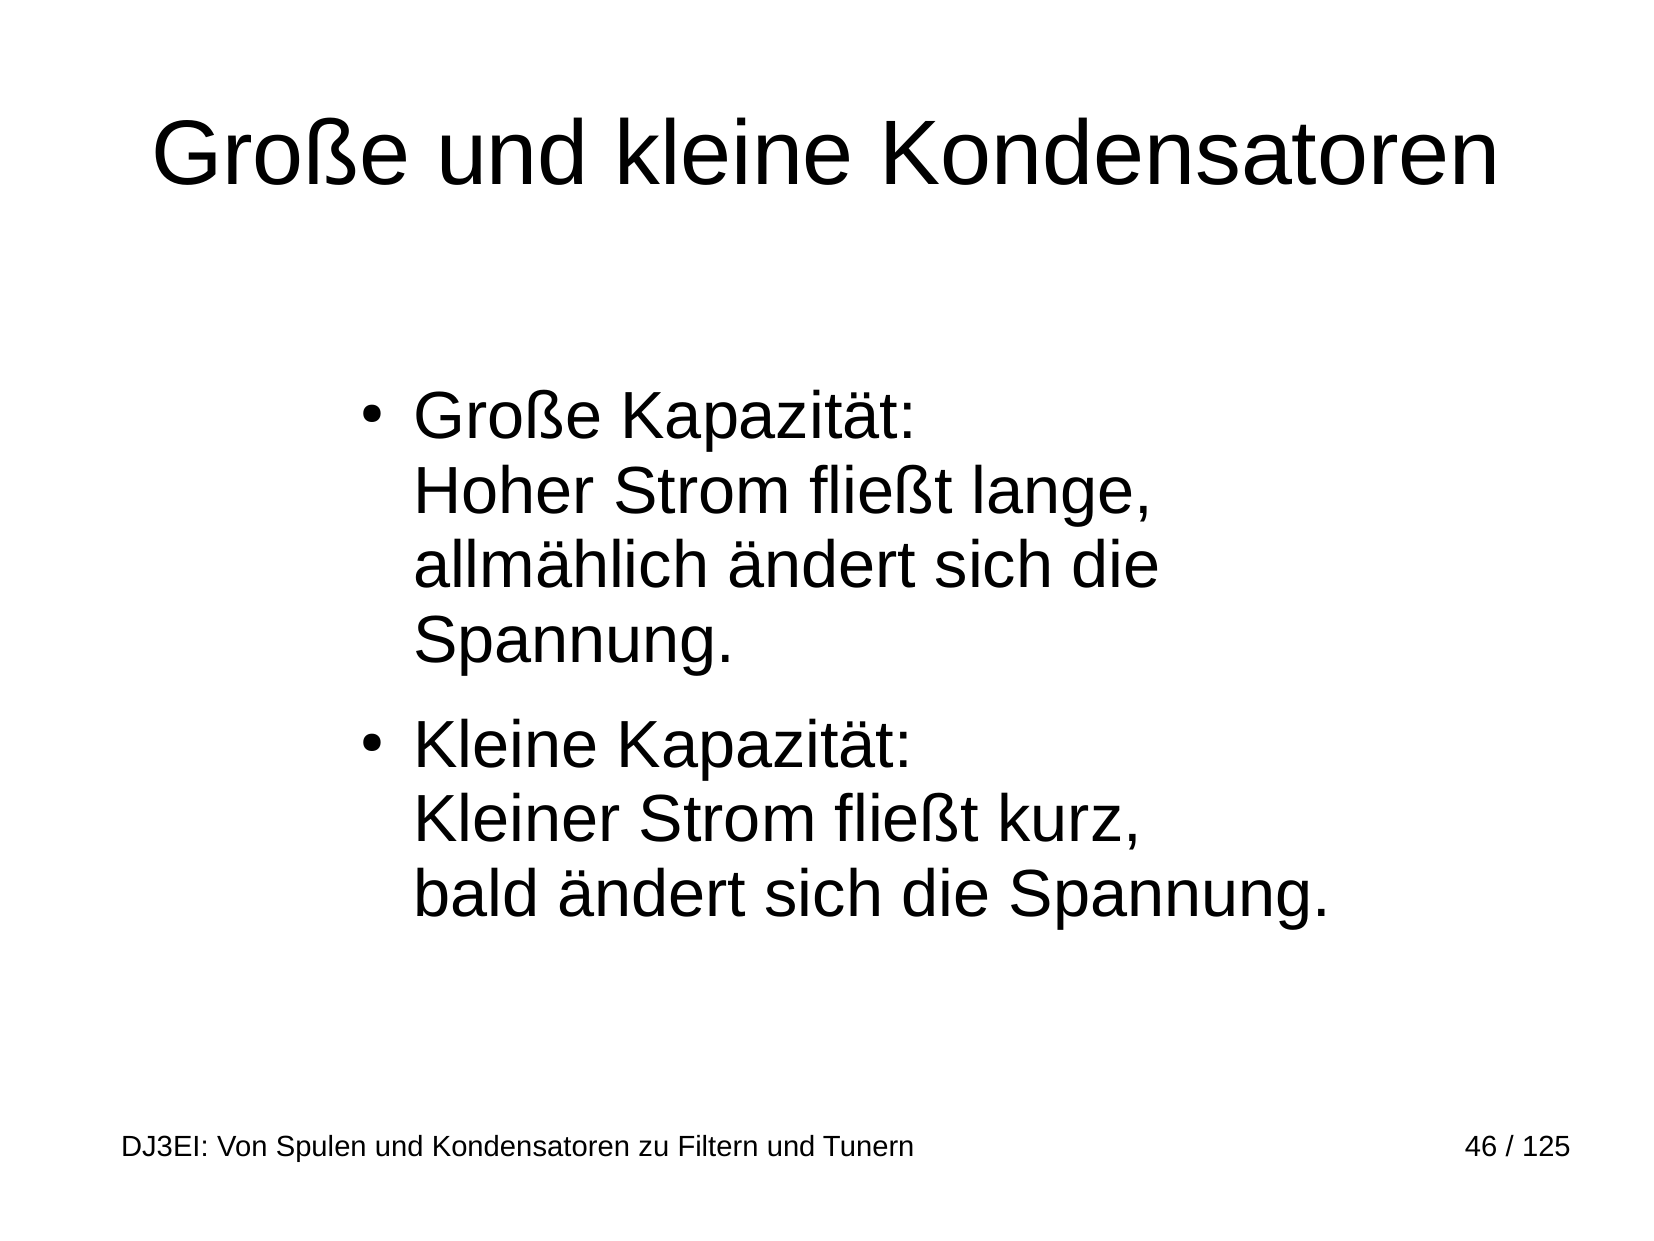

# Große und kleine Kondensatoren
Große Kapazität:
Hoher Strom fließt lange,
allmählich ändert sich die Spannung.
Kleine Kapazität:
Kleiner Strom fließt kurz,
bald ändert sich die Spannung.